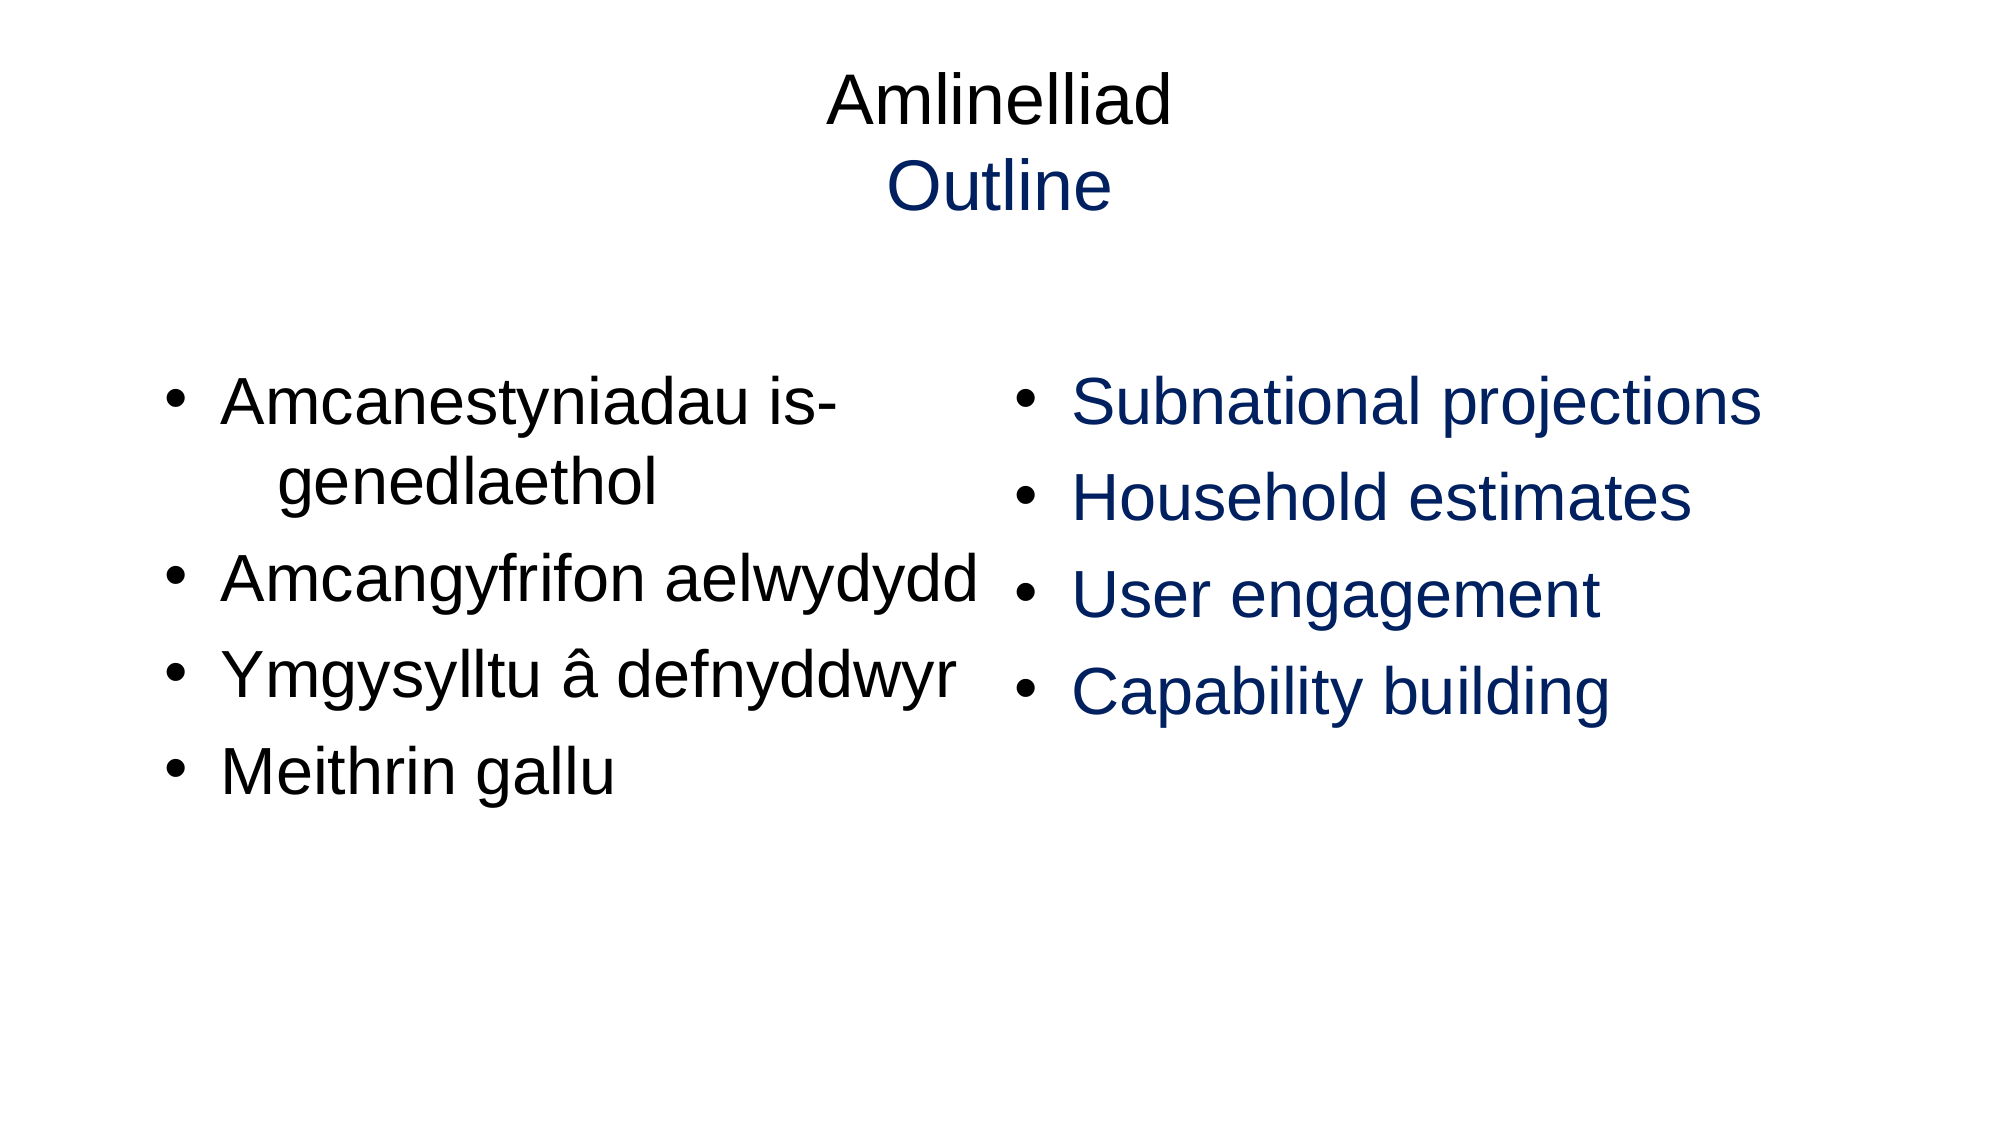

Amlinelliad
Outline
# Amcanestyniadau is-genedlaethol
Amcangyfrifon aelwydydd
Ymgysylltu â defnyddwyr
Meithrin gallu
Subnational projections
Household estimates
User engagement
Capability building